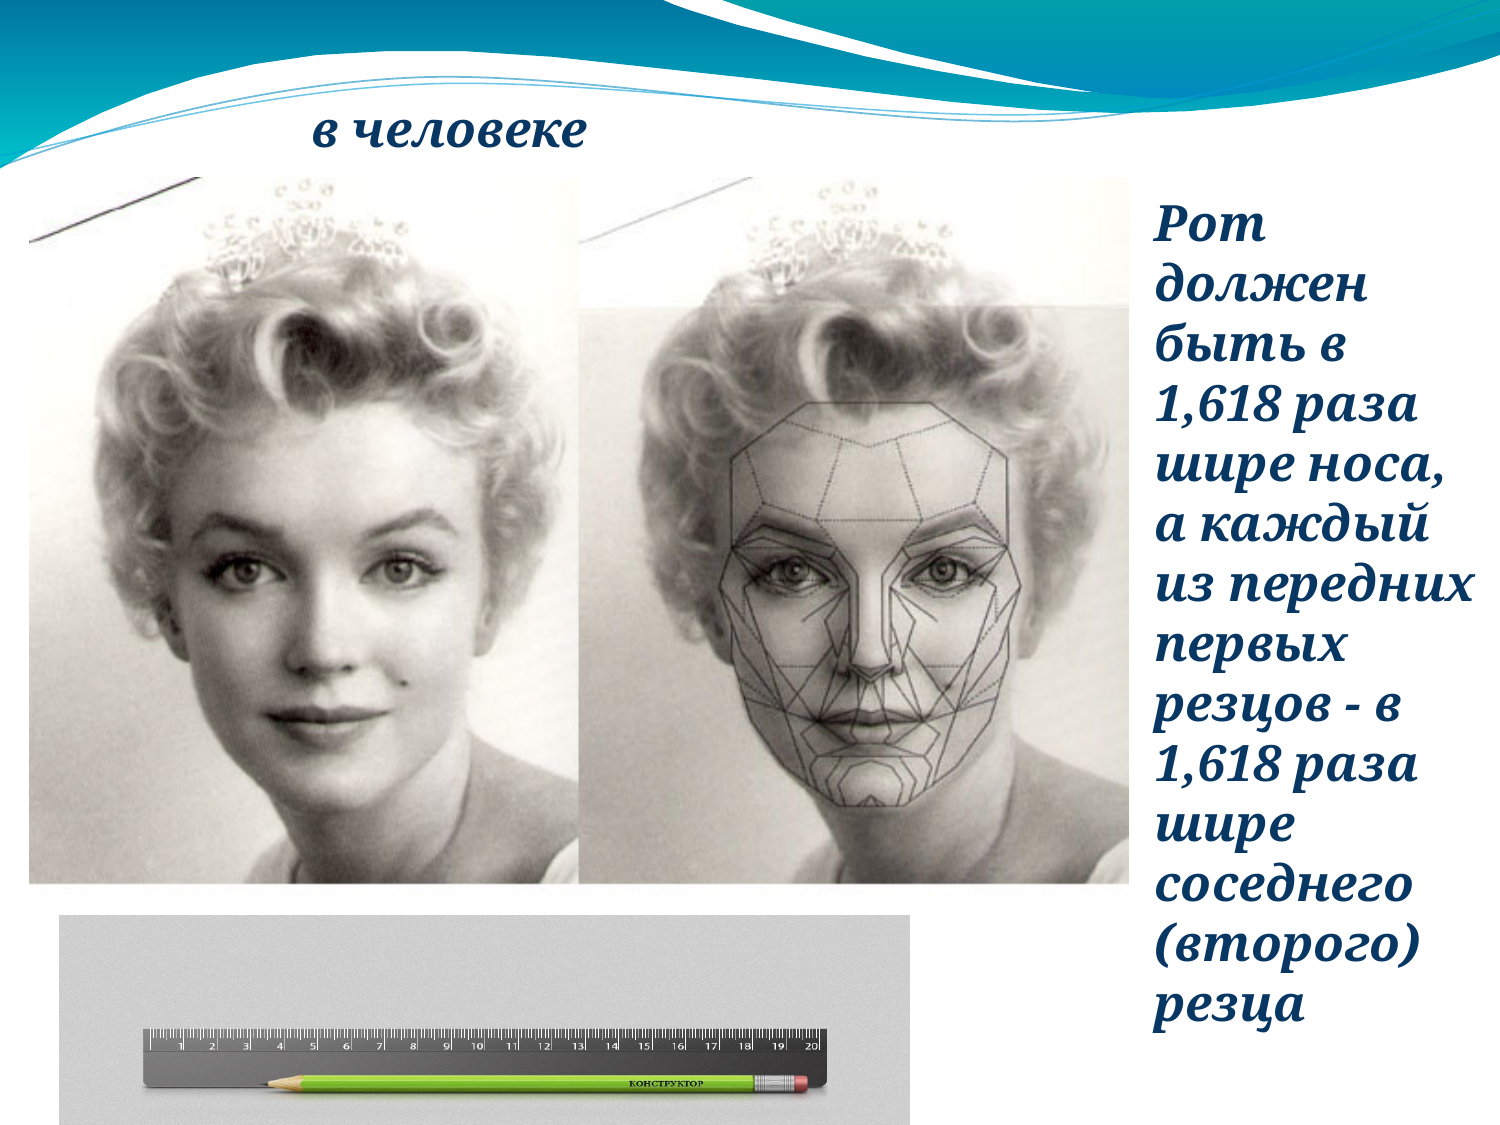

в человеке
Рот должен быть в 1,618 раза шире носа, а каждый из передних первых резцов - в 1,618 раза шире соседнего (второго) резца